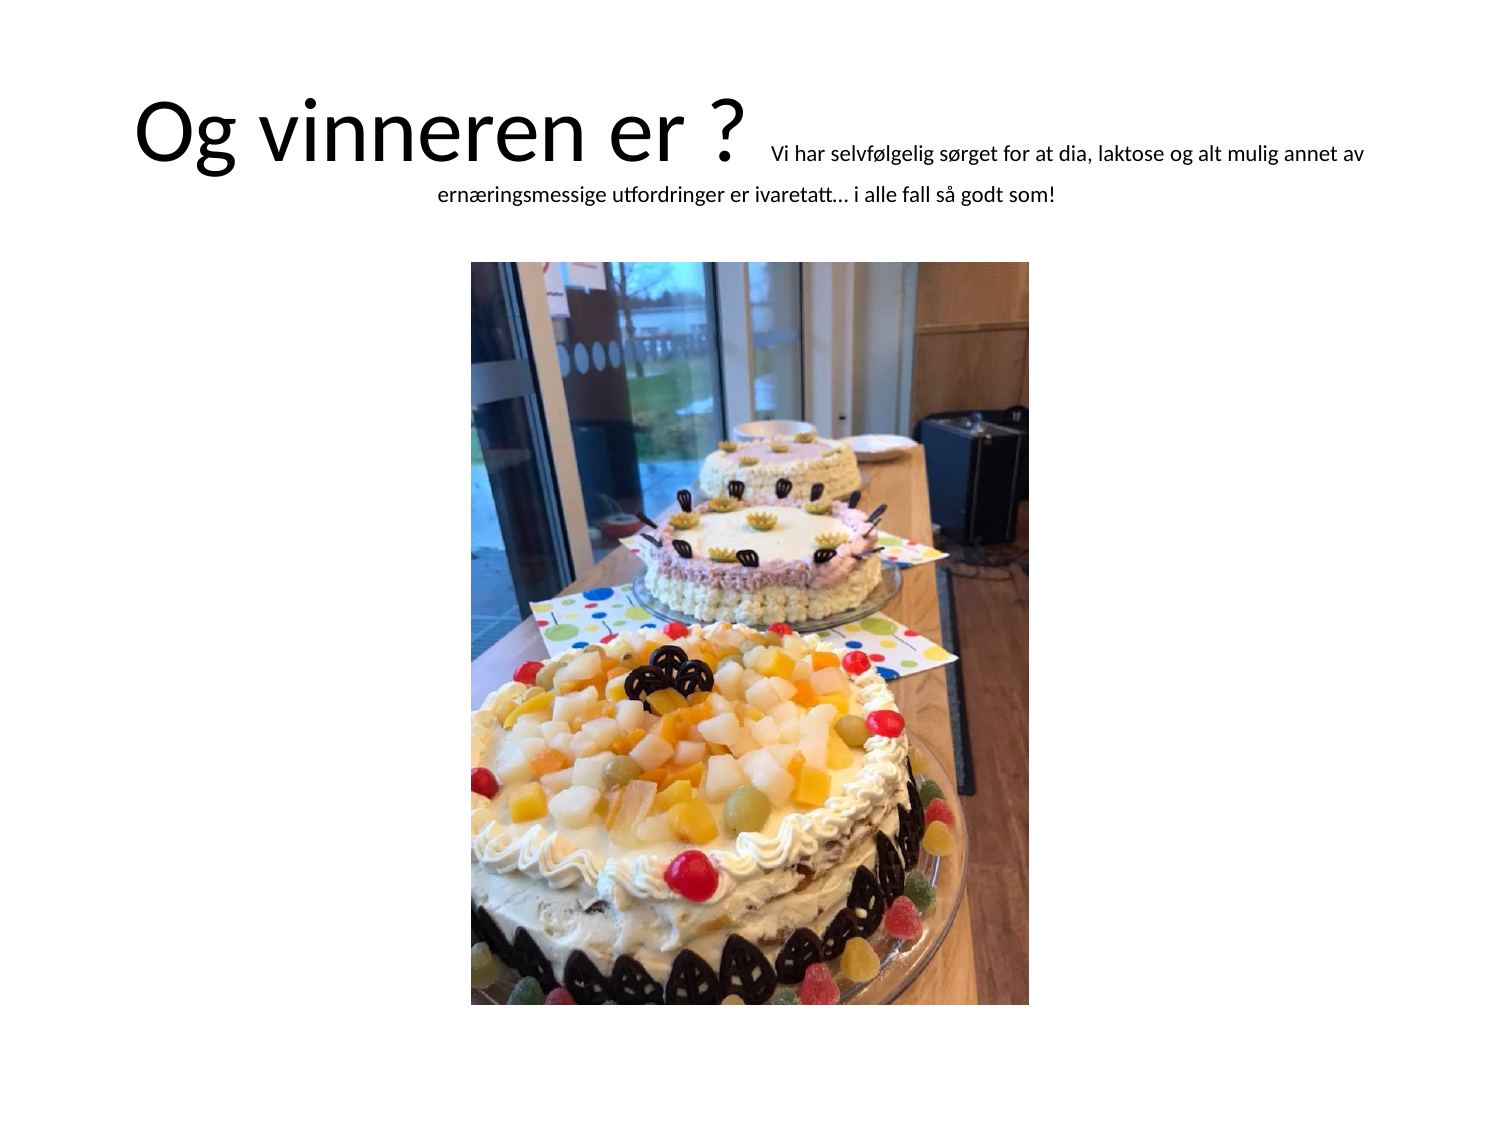

# Og vinneren er ? Vi har selvfølgelig sørget for at dia, laktose og alt mulig annet av ernæringsmessige utfordringer er ivaretatt… i alle fall så godt som!